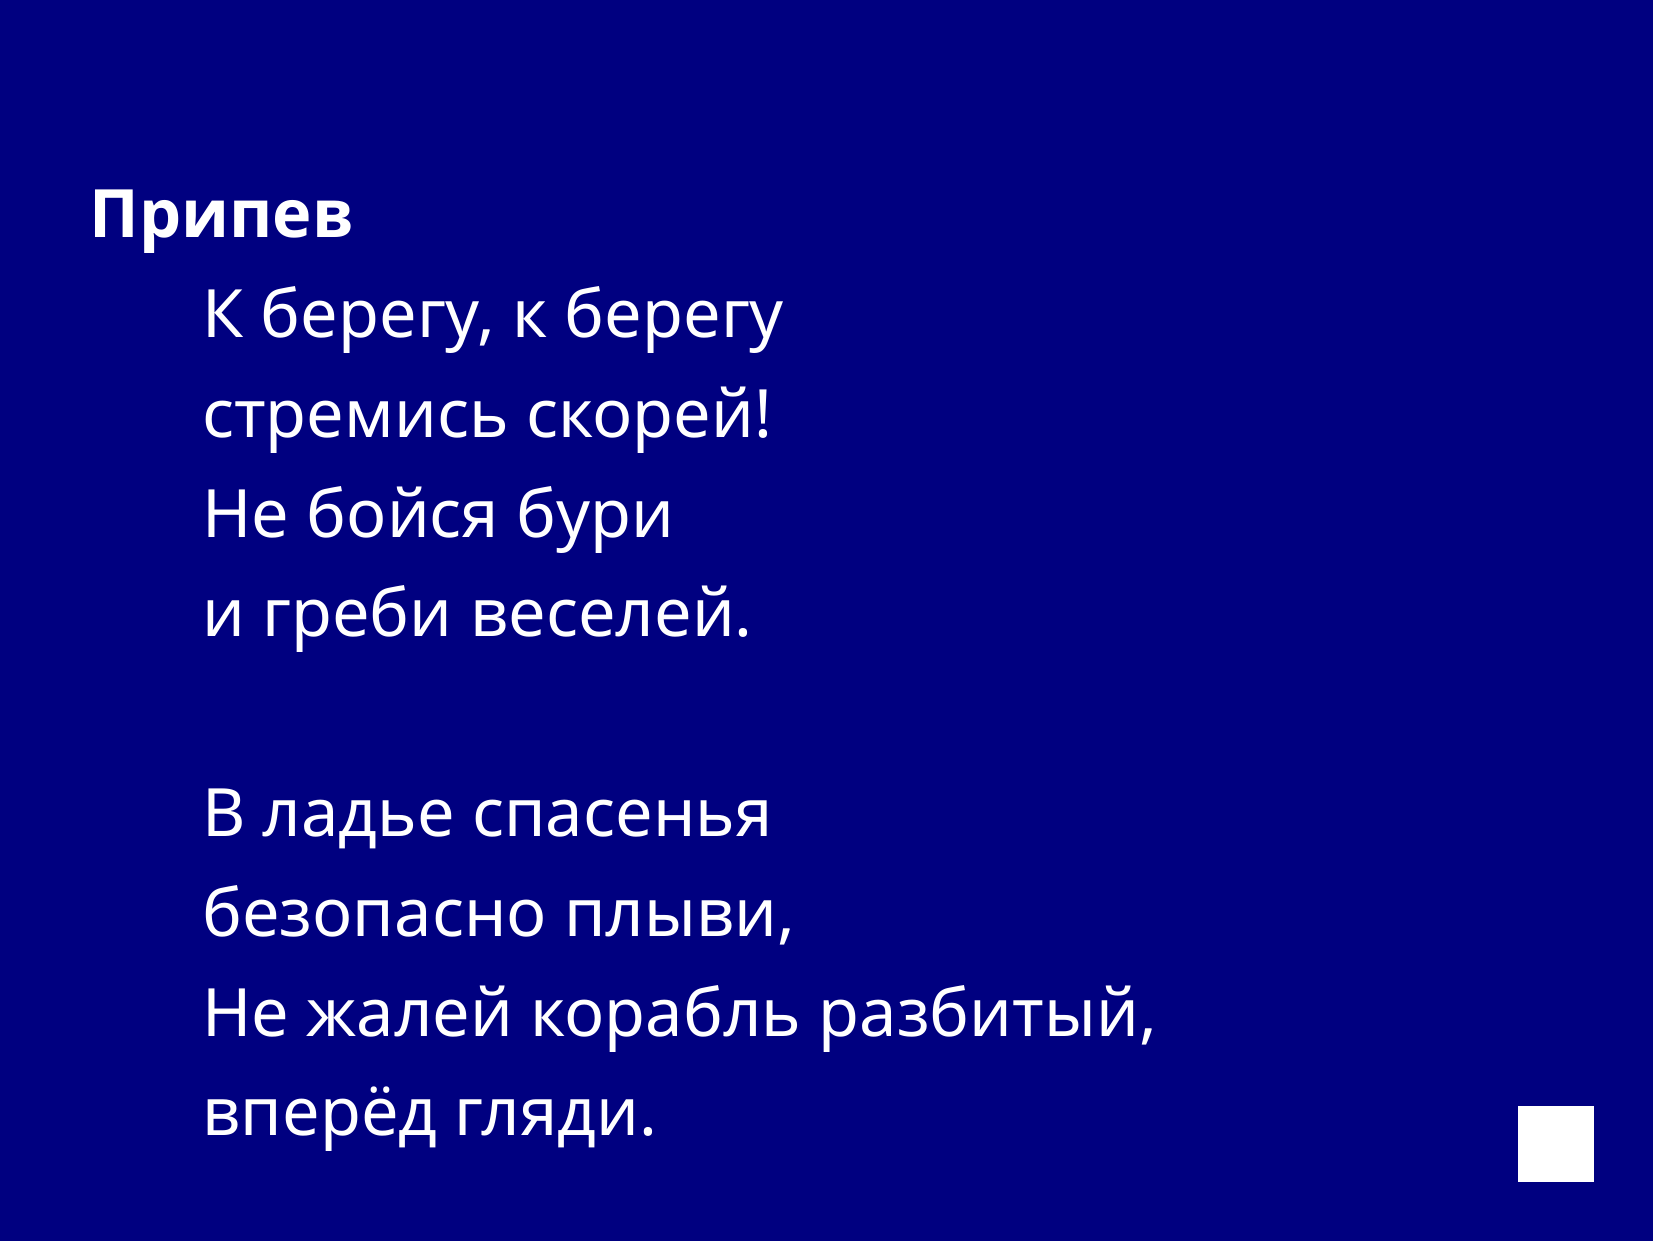

Припев
	К берегу, к берегу
	стремись скорей!
	Не бойся бури
	и греби веселей.
	В ладье спасенья
	безопасно плыви,
	Не жалей корабль разбитый,
	вперёд гляди.